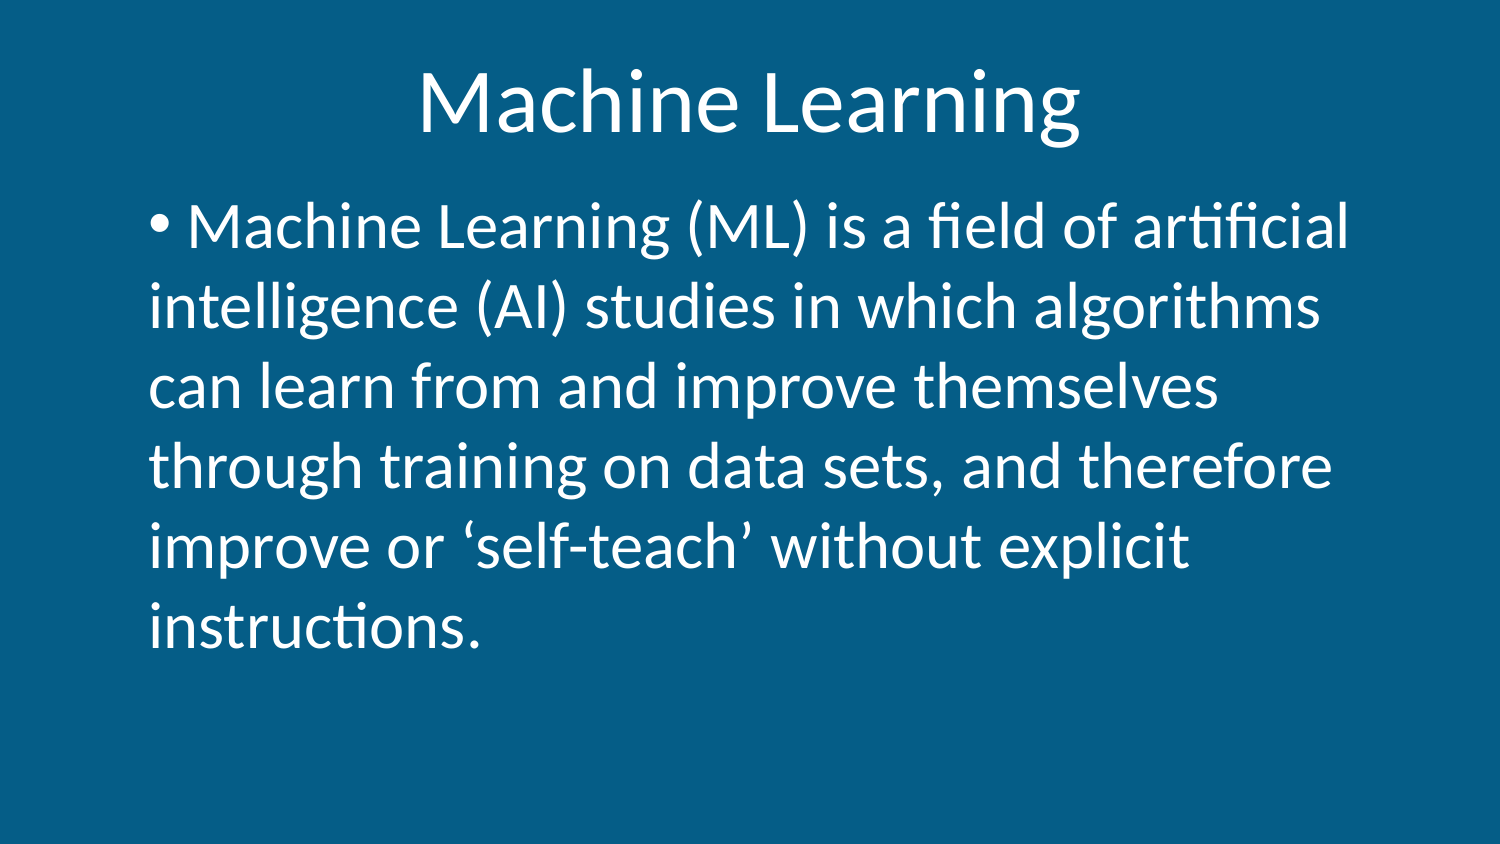

# Machine Learning
 Machine Learning (ML) is a field of artificial intelligence (AI) studies in which algorithms can learn from and improve themselves through training on data sets, and therefore improve or ‘self-teach’ without explicit instructions.